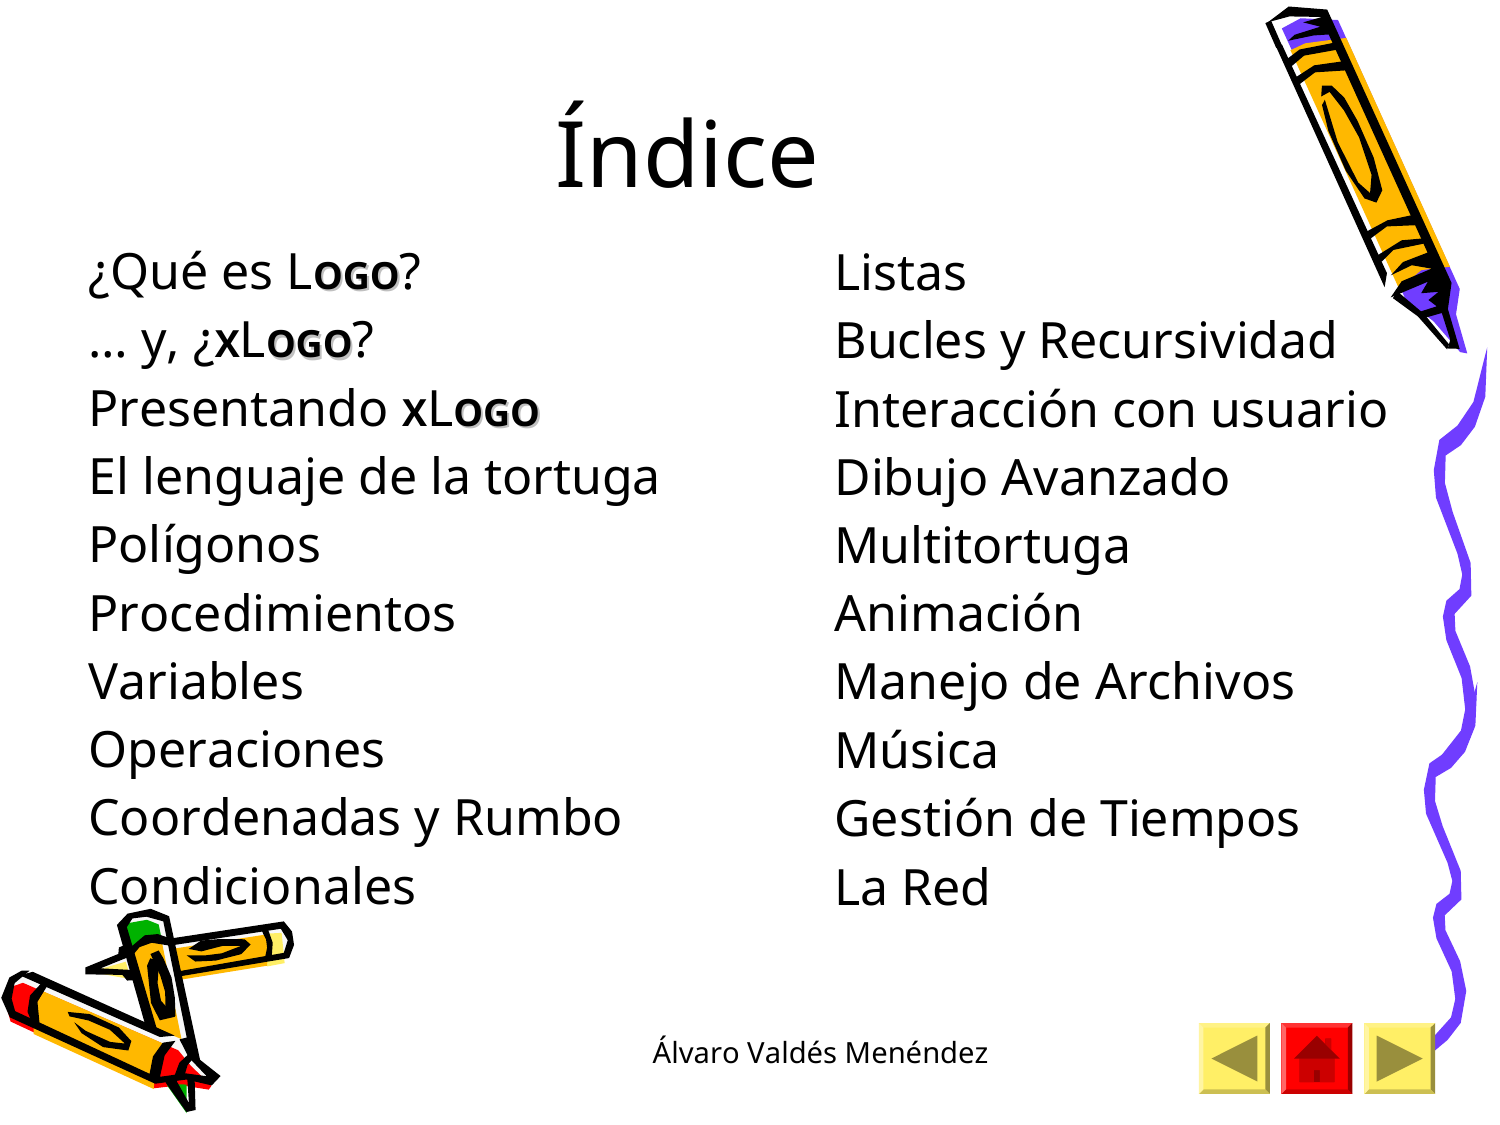

# Índice
Listas
Bucles y Recursividad
Interacción con usuario
Dibujo Avanzado
Multitortuga
Animación
Manejo de Archivos
Música
Gestión de Tiempos
La Red
¿Qué es LOGO?
… y, ¿XLOGO?
Presentando XLOGO
El lenguaje de la tortuga
Polígonos
Procedimientos
Variables
Operaciones
Coordenadas y Rumbo
Condicionales
Álvaro Valdés Menéndez